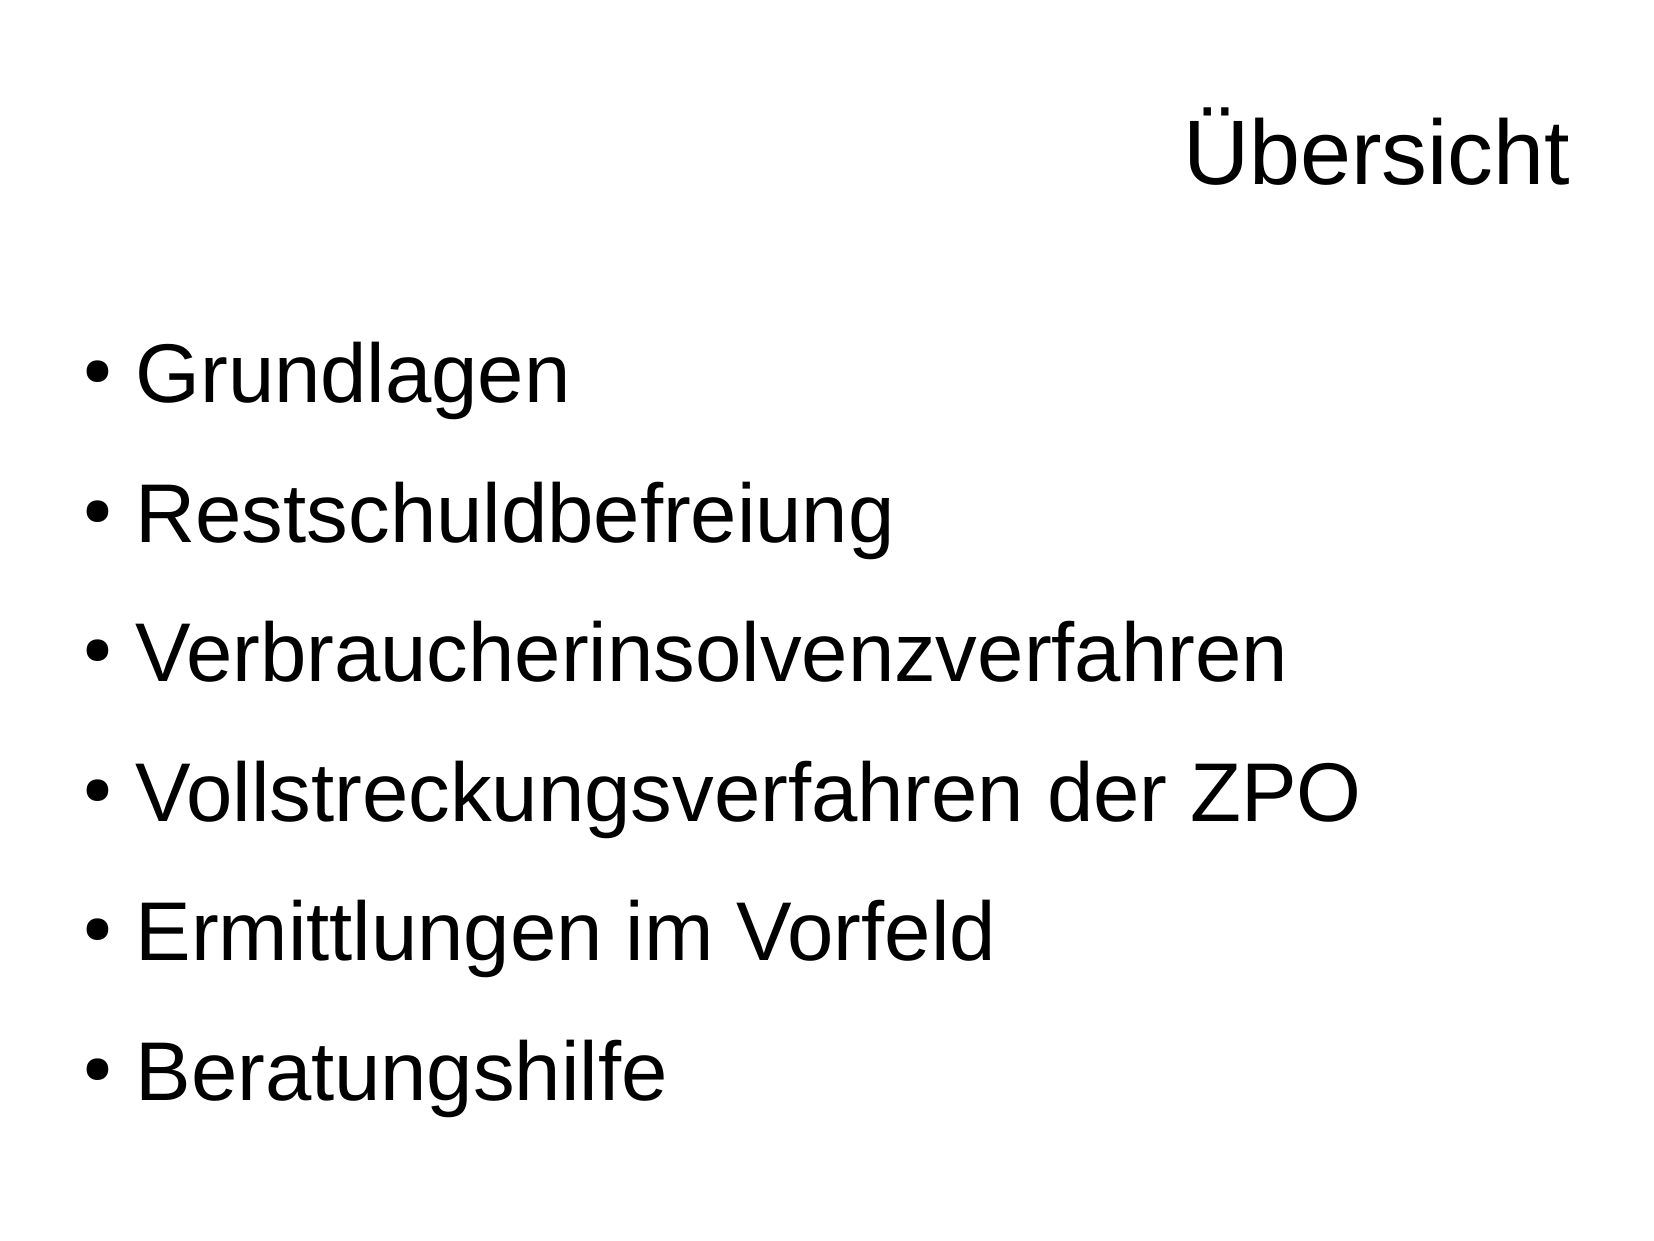

# Übersicht
 Grundlagen
 Restschuldbefreiung
 Verbraucherinsolvenzverfahren
 Vollstreckungsverfahren der ZPO
 Ermittlungen im Vorfeld
 Beratungshilfe